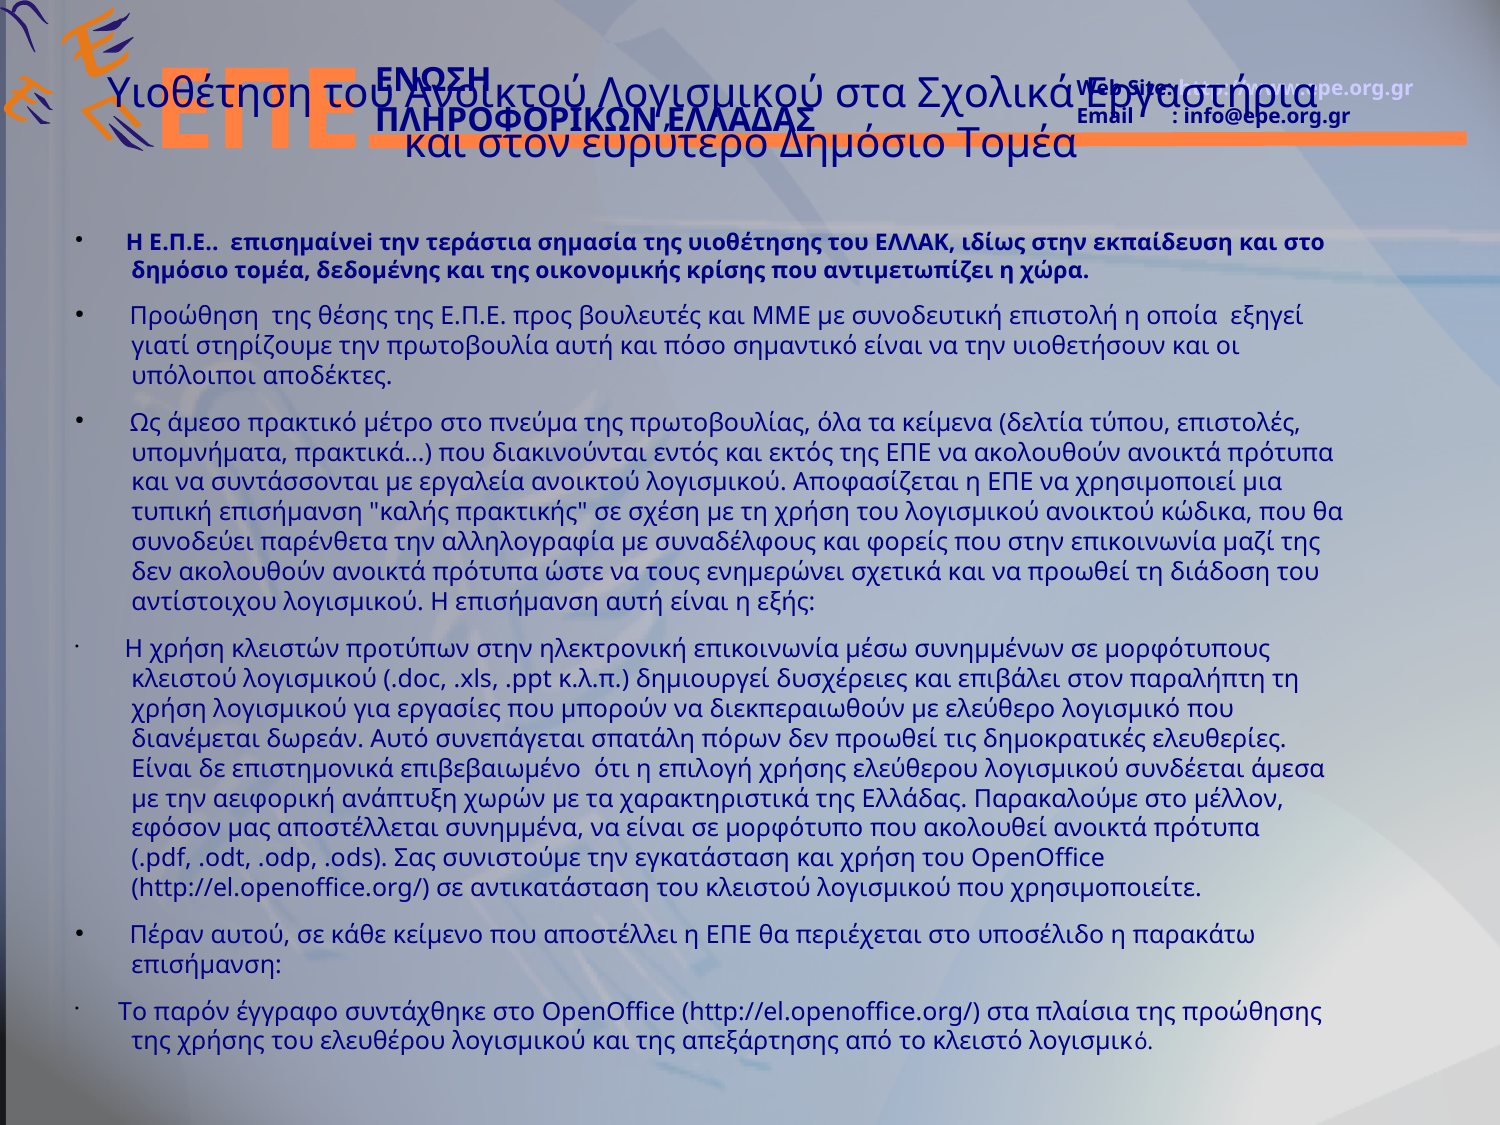

# Υιοθέτηση του Ανοικτού Λογισμικού στα Σχολικά Εργαστήρια και στον ευρύτερο Δημόσιο Τομέα
 H Ε.Π.Ε.. επισημαίνei την τεράστια σημασία της υιοθέτησης του ΕΛΛΑΚ, ιδίως στην εκπαίδευση και στο δημόσιο τομέα, δεδομένης και της οικονομικής κρίσης που αντιμετωπίζει η χώρα.
 Προώθηση της θέσης της Ε.Π.Ε. προς βουλευτές και ΜΜΕ με συνοδευτική επιστολή η οποία εξηγεί γιατί στηρίζουμε την πρωτοβουλία αυτή και πόσο σημαντικό είναι να την υιοθετήσουν και οι υπόλοιποι αποδέκτες.
 Ως άμεσο πρακτικό μέτρο στο πνεύμα της πρωτοβουλίας, όλα τα κείμενα (δελτία τύπου, επιστολές, υπομνήματα, πρακτικά...) που διακινούνται εντός και εκτός της ΕΠΕ να ακολουθούν ανοικτά πρότυπα και να συντάσσονται με εργαλεία ανοικτού λογισμικού. Αποφασίζεται η ΕΠΕ να χρησιμοποιεί μια τυπική επισήμανση "καλής πρακτικής" σε σχέση με τη χρήση του λογισμικού ανοικτού κώδικα, που θα συνοδεύει παρένθετα την αλληλογραφία με συναδέλφους και φορείς που στην επικοινωνία μαζί της δεν ακολουθούν ανοικτά πρότυπα ώστε να τους ενημερώνει σχετικά και να προωθεί τη διάδοση του αντίστοιχου λογισμικού. Η επισήμανση αυτή είναι η εξής:
 Η χρήση κλειστών προτύπων στην ηλεκτρονική επικοινωνία μέσω συνημμένων σε μορφότυπους κλειστού λογισμικού (.doc, .xls, .ppt κ.λ.π.) δημιουργεί δυσχέρειες και επιβάλει στον παραλήπτη τη χρήση λογισμικού για εργασίες που μπορούν να διεκπεραιωθούν με ελεύθερο λογισμικό που διανέμεται δωρεάν. Αυτό συνεπάγεται σπατάλη πόρων δεν προωθεί τις δημοκρατικές ελευθερίες. Είναι δε επιστημονικά επιβεβαιωμένο ότι η επιλογή χρήσης ελεύθερου λογισμικού συνδέεται άμεσα με την αειφορική ανάπτυξη χωρών με τα χαρακτηριστικά της Ελλάδας. Παρακαλούμε στο μέλλον, εφόσον μας αποστέλλεται συνημμένα, να είναι σε μορφότυπο που ακολουθεί ανοικτά πρότυπα (.pdf, .odt, .odp, .ods). Σας συνιστούμε την εγκατάσταση και χρήση του OpenOffice (http://el.openoffice.org/) σε αντικατάσταση του κλειστού λογισμικού που χρησιμοποιείτε.
 Πέραν αυτού, σε κάθε κείμενο που αποστέλλει η ΕΠΕ θα περιέχεται στο υποσέλιδο η παρακάτω επισήμανση:
 Το παρόν έγγραφο συντάχθηκε στο OpenOffice (http://el.openoffice.org/) στα πλαίσια της προώθησης της χρήσης του ελευθέρου λογισμικού και της απεξάρτησης από το κλειστό λογισμικό.